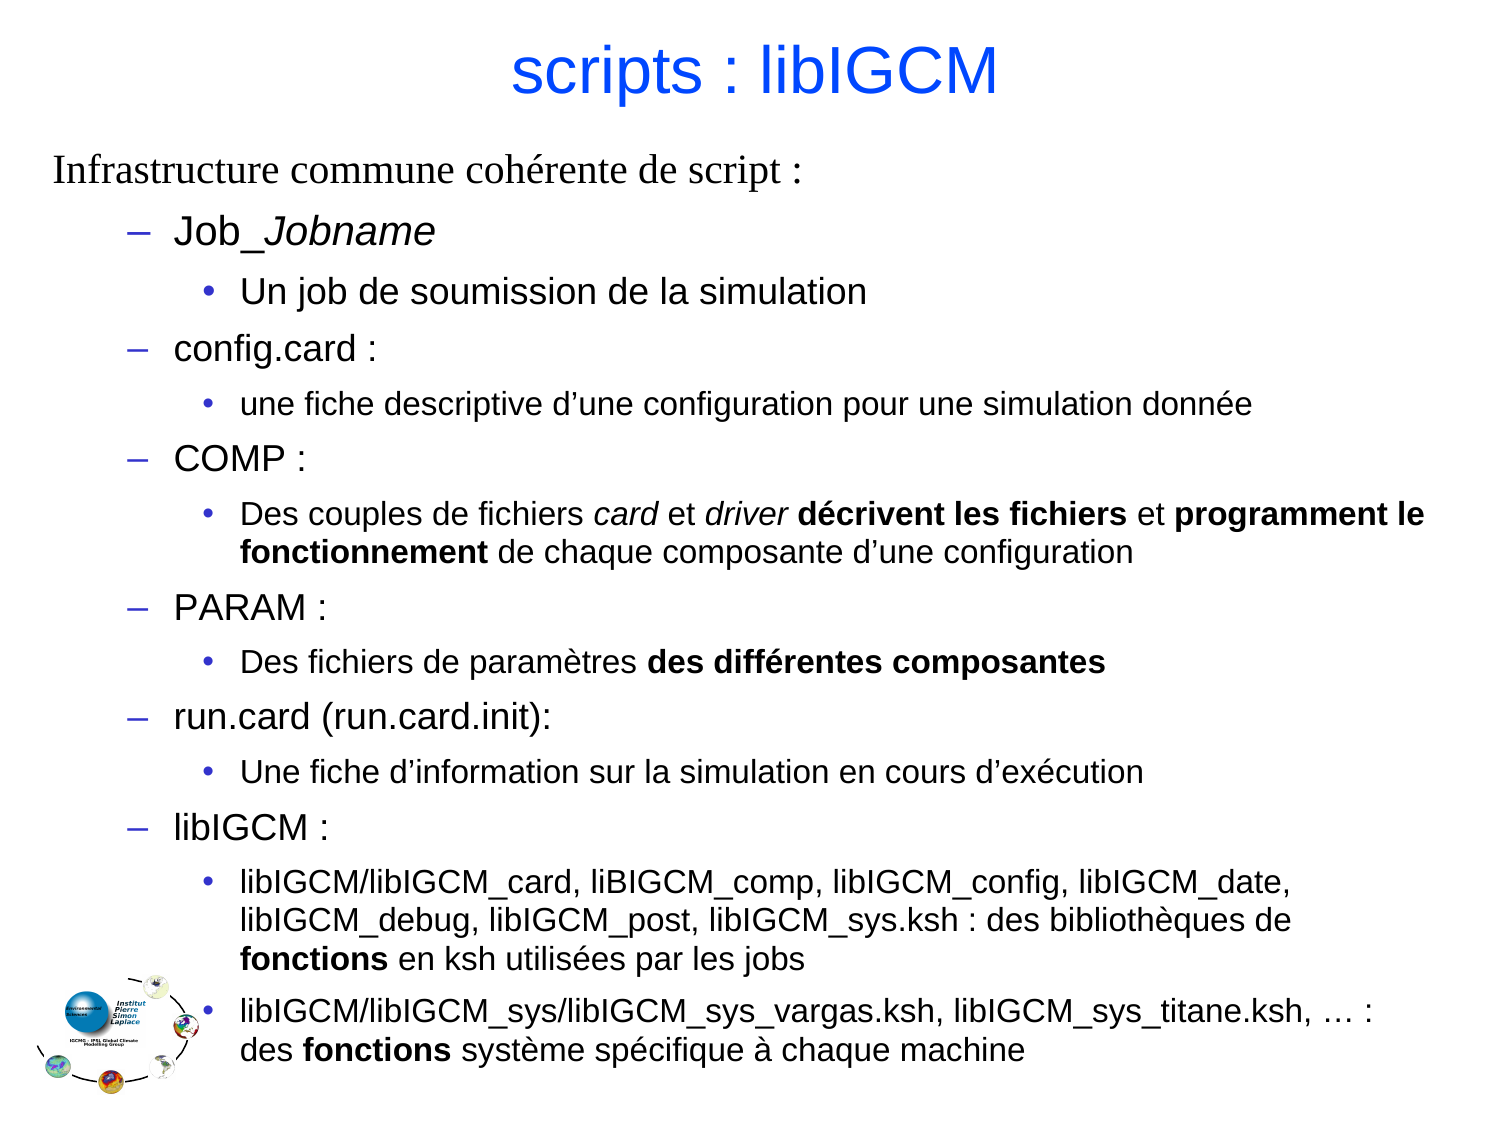

scripts : libIGCM
Infrastructure commune cohérente de script :
Job_Jobname
Un job de soumission de la simulation
config.card :
une fiche descriptive d’une configuration pour une simulation donnée
COMP :
Des couples de fichiers card et driver décrivent les fichiers et programment le fonctionnement de chaque composante d’une configuration
PARAM :
Des fichiers de paramètres des différentes composantes
run.card (run.card.init):
Une fiche d’information sur la simulation en cours d’exécution
libIGCM :
libIGCM/libIGCM_card, liBIGCM_comp, libIGCM_config, libIGCM_date, libIGCM_debug, libIGCM_post, libIGCM_sys.ksh : des bibliothèques de fonctions en ksh utilisées par les jobs
libIGCM/libIGCM_sys/libIGCM_sys_vargas.ksh, libIGCM_sys_titane.ksh, … : des fonctions système spécifique à chaque machine